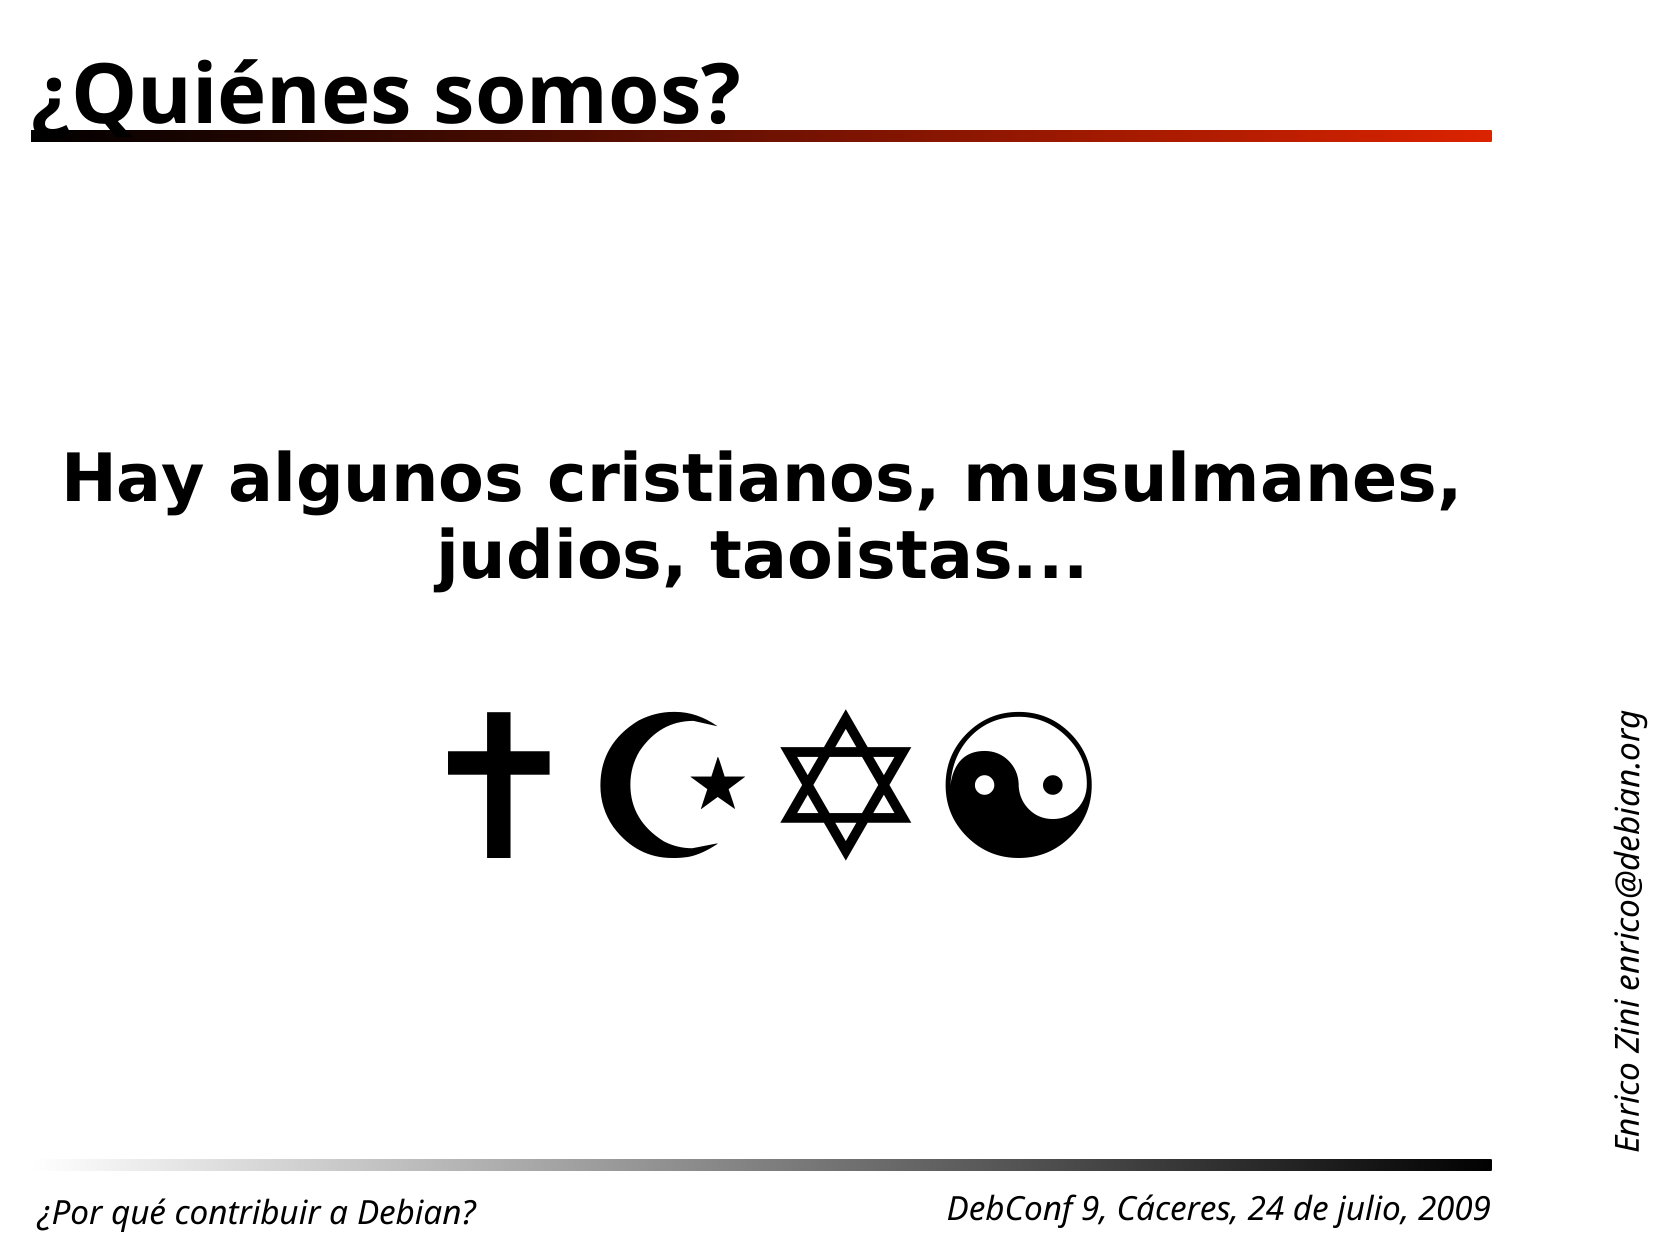

¿Quiénes somos?
Hay algunos cristianos, musulmanes, judios, taoistas...
✝☪✡☯